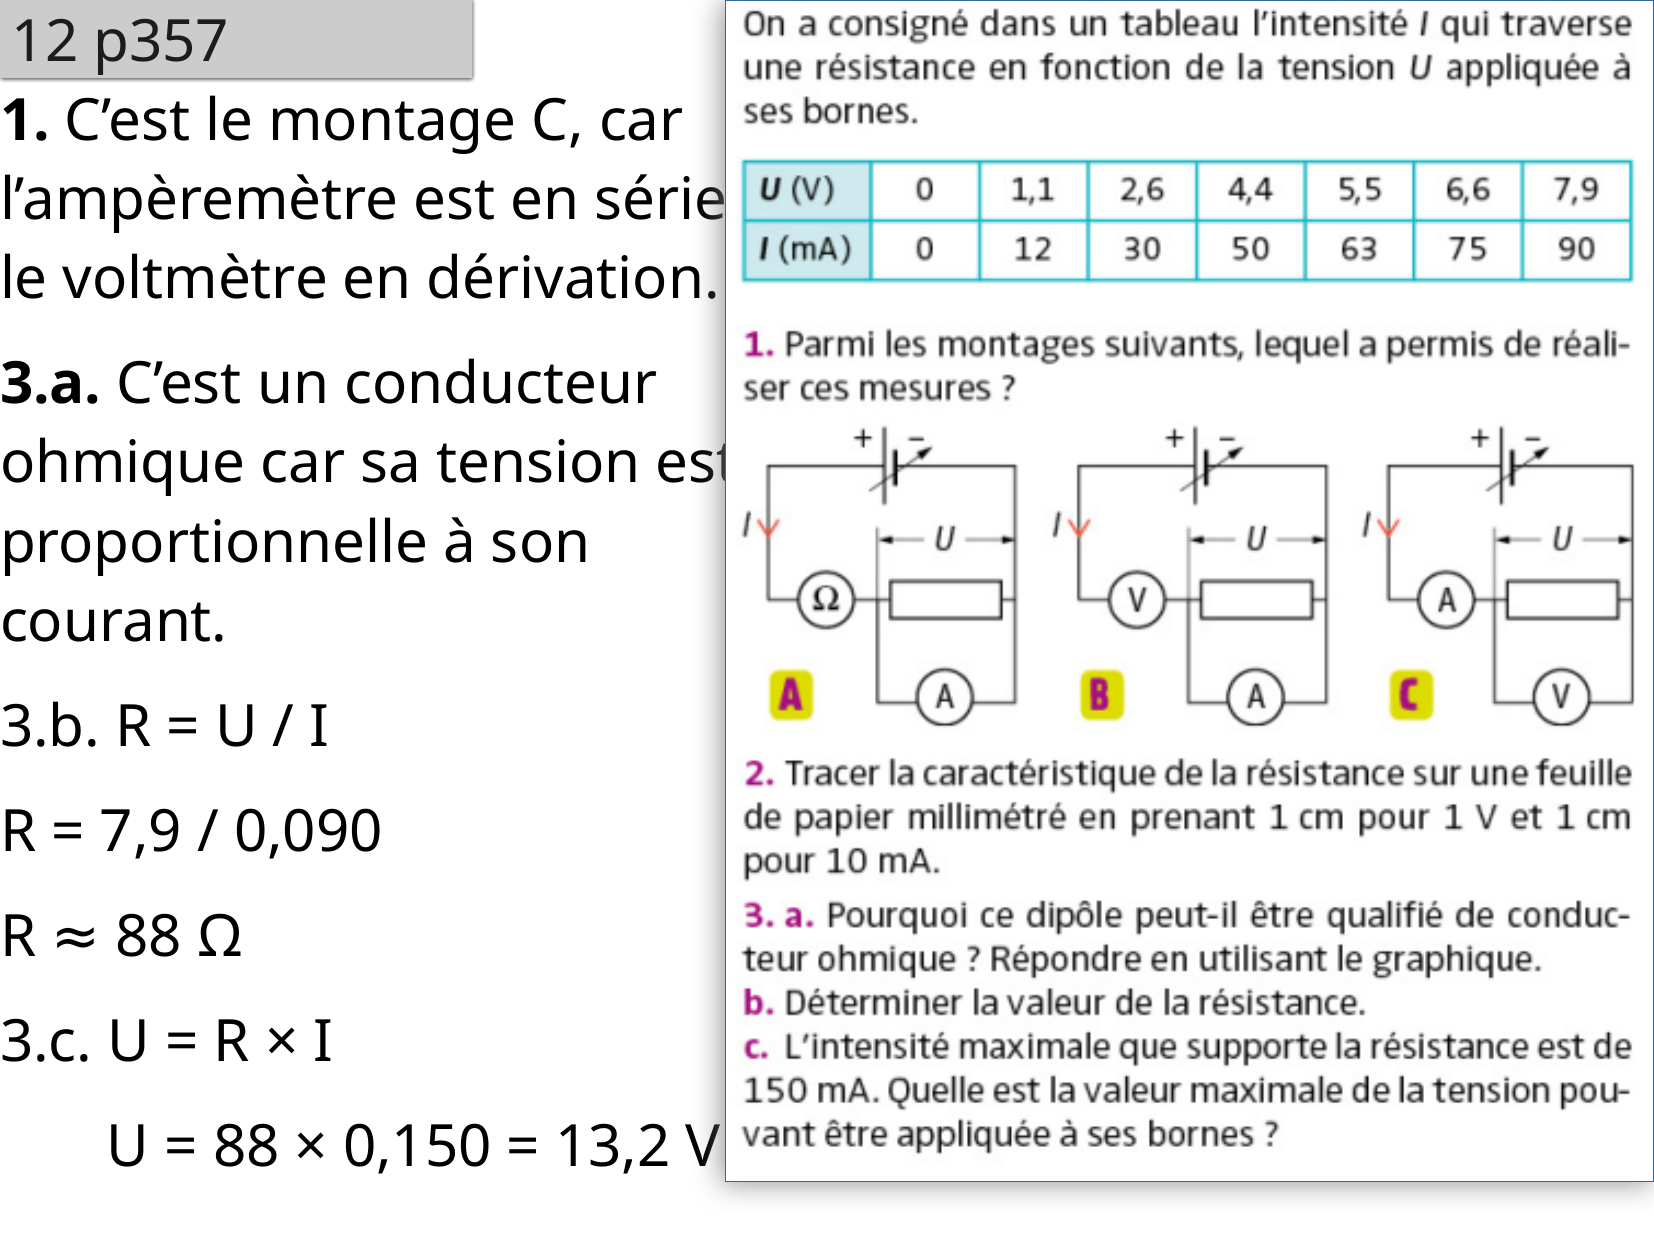

# 12 p357
1. C’est le montage C, car
l’ampèremètre est en série,
le voltmètre en dérivation.
3.a. C’est un conducteur
ohmique car sa tension est
proportionnelle à son
courant.
3.b. R = U / I
R = 7,9 / 0,090
R ≈ 88 Ω
3.c. U = R × I
 U = 88 × 0,150 = 13,2 V